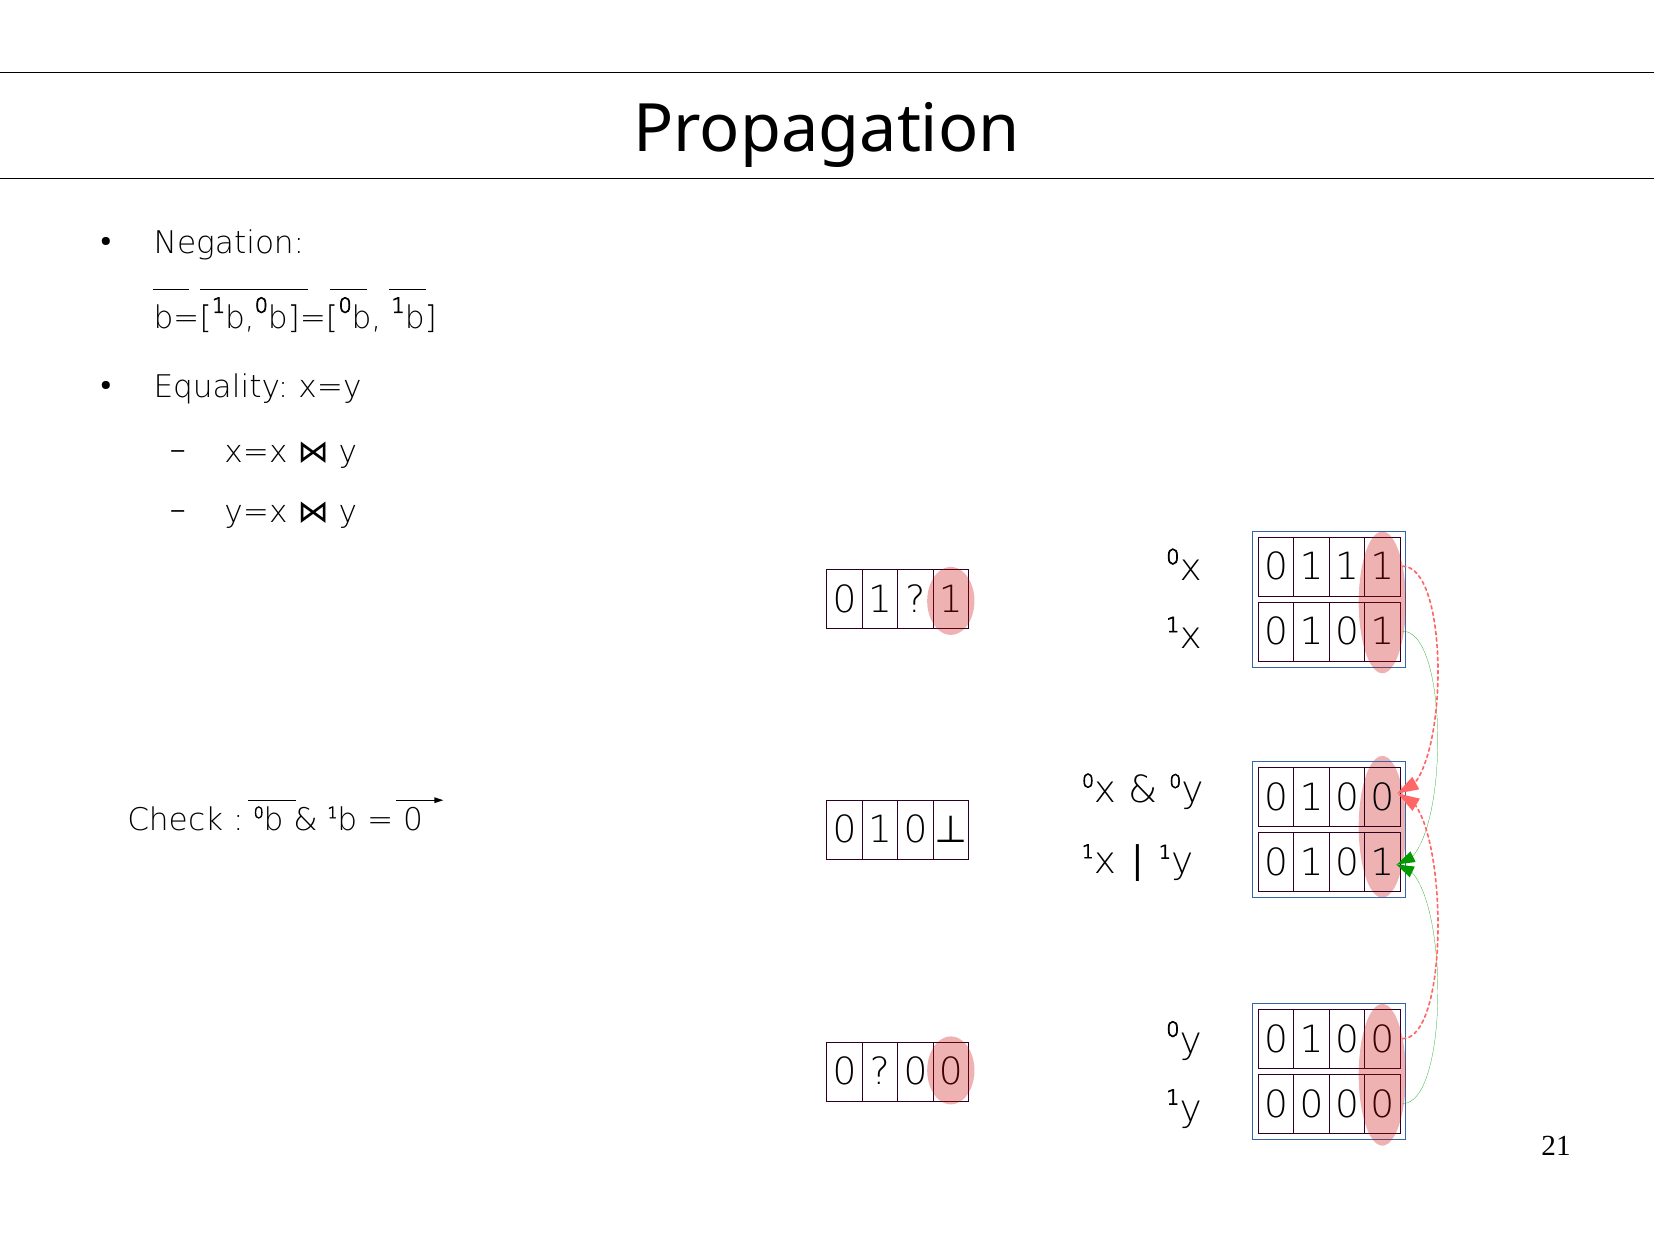

when we do this, we get a domain where the ZEROED vector says “this bit should be at 0 and the ONED vector says it should be at one, whch FAILS this test. So there's a conflict.
Propagation
# Negation:
b=[1b,0b]=[0b, 1b]
Equality: x=y
x=x ⋈ y
y=x ⋈ y
0x
0
1
1
1
0
1
?
1
0
1
0
1
1x
0x & 0y
0
1
0
0
Check : 0b & 1b = 0
0
1
0
⊥
0
1
0
1
1x ∣ 1y
0y
0
1
0
0
0
?
0
0
0
0
0
0
1y
21